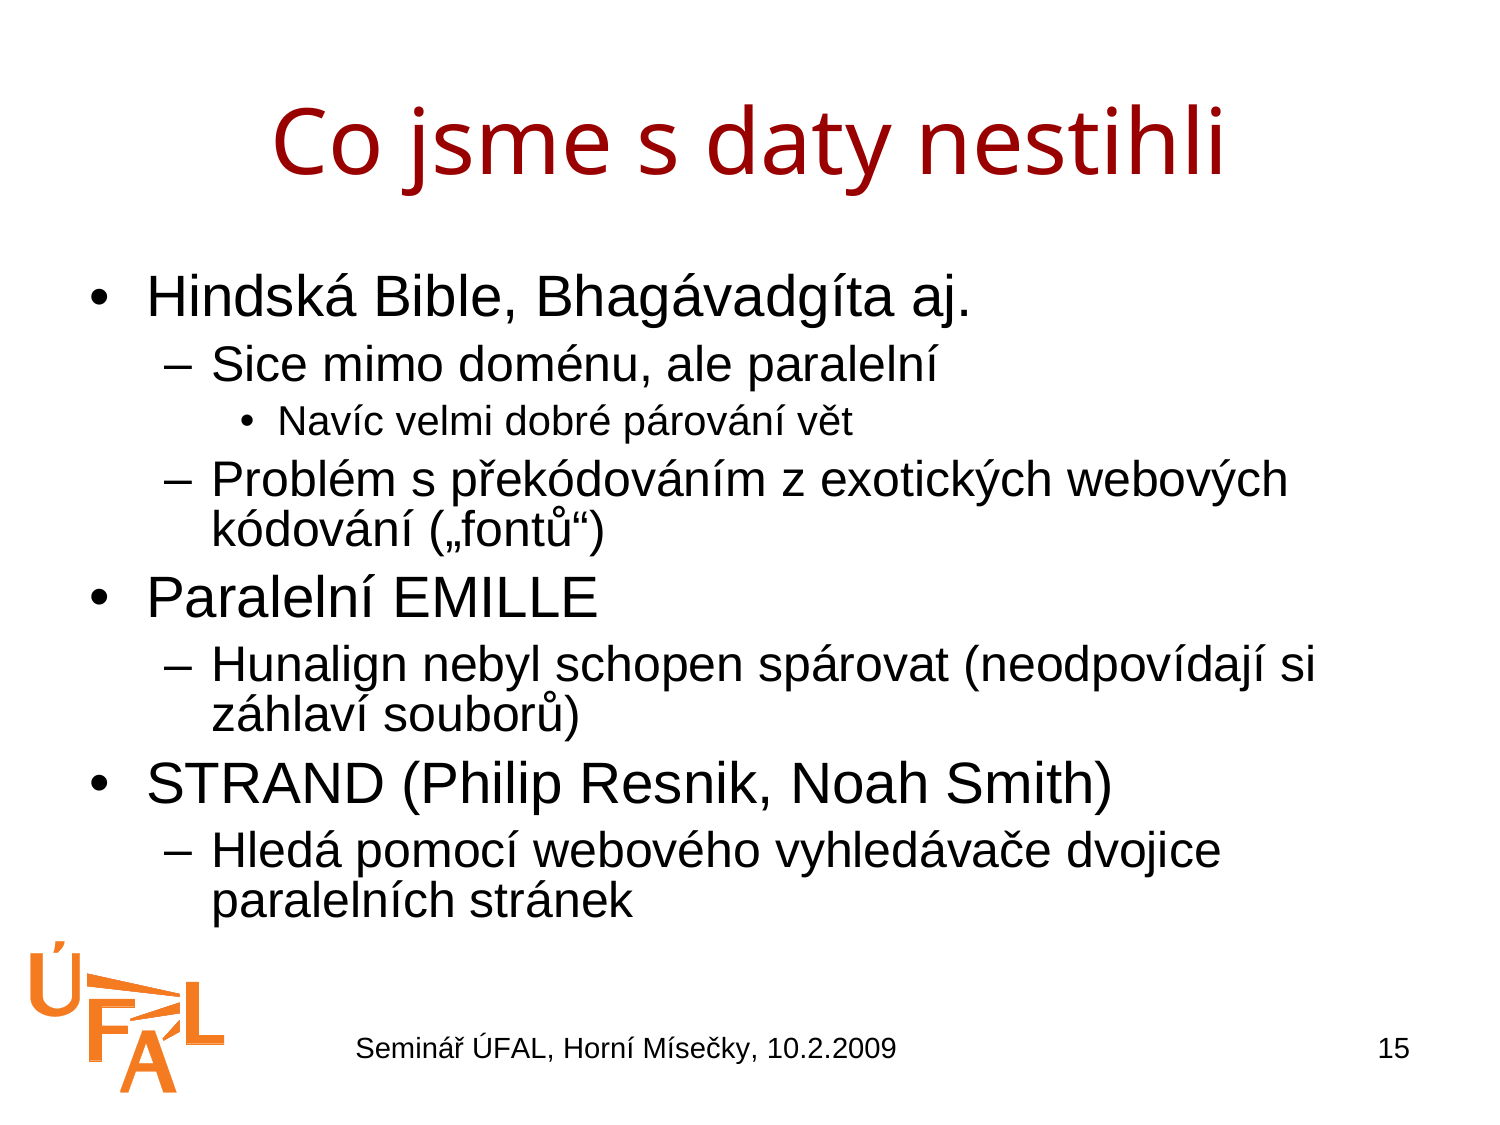

# Co jsme s daty nestihli
Hindská Bible, Bhagávadgíta aj.
Sice mimo doménu, ale paralelní
Navíc velmi dobré párování vět
Problém s překódováním z exotických webových kódování („fontů“)
Paralelní EMILLE
Hunalign nebyl schopen spárovat (neodpovídají si záhlaví souborů)
STRAND (Philip Resnik, Noah Smith)
Hledá pomocí webového vyhledávače dvojice paralelních stránek
Seminář ÚFAL, Horní Mísečky, 10.2.2009
15